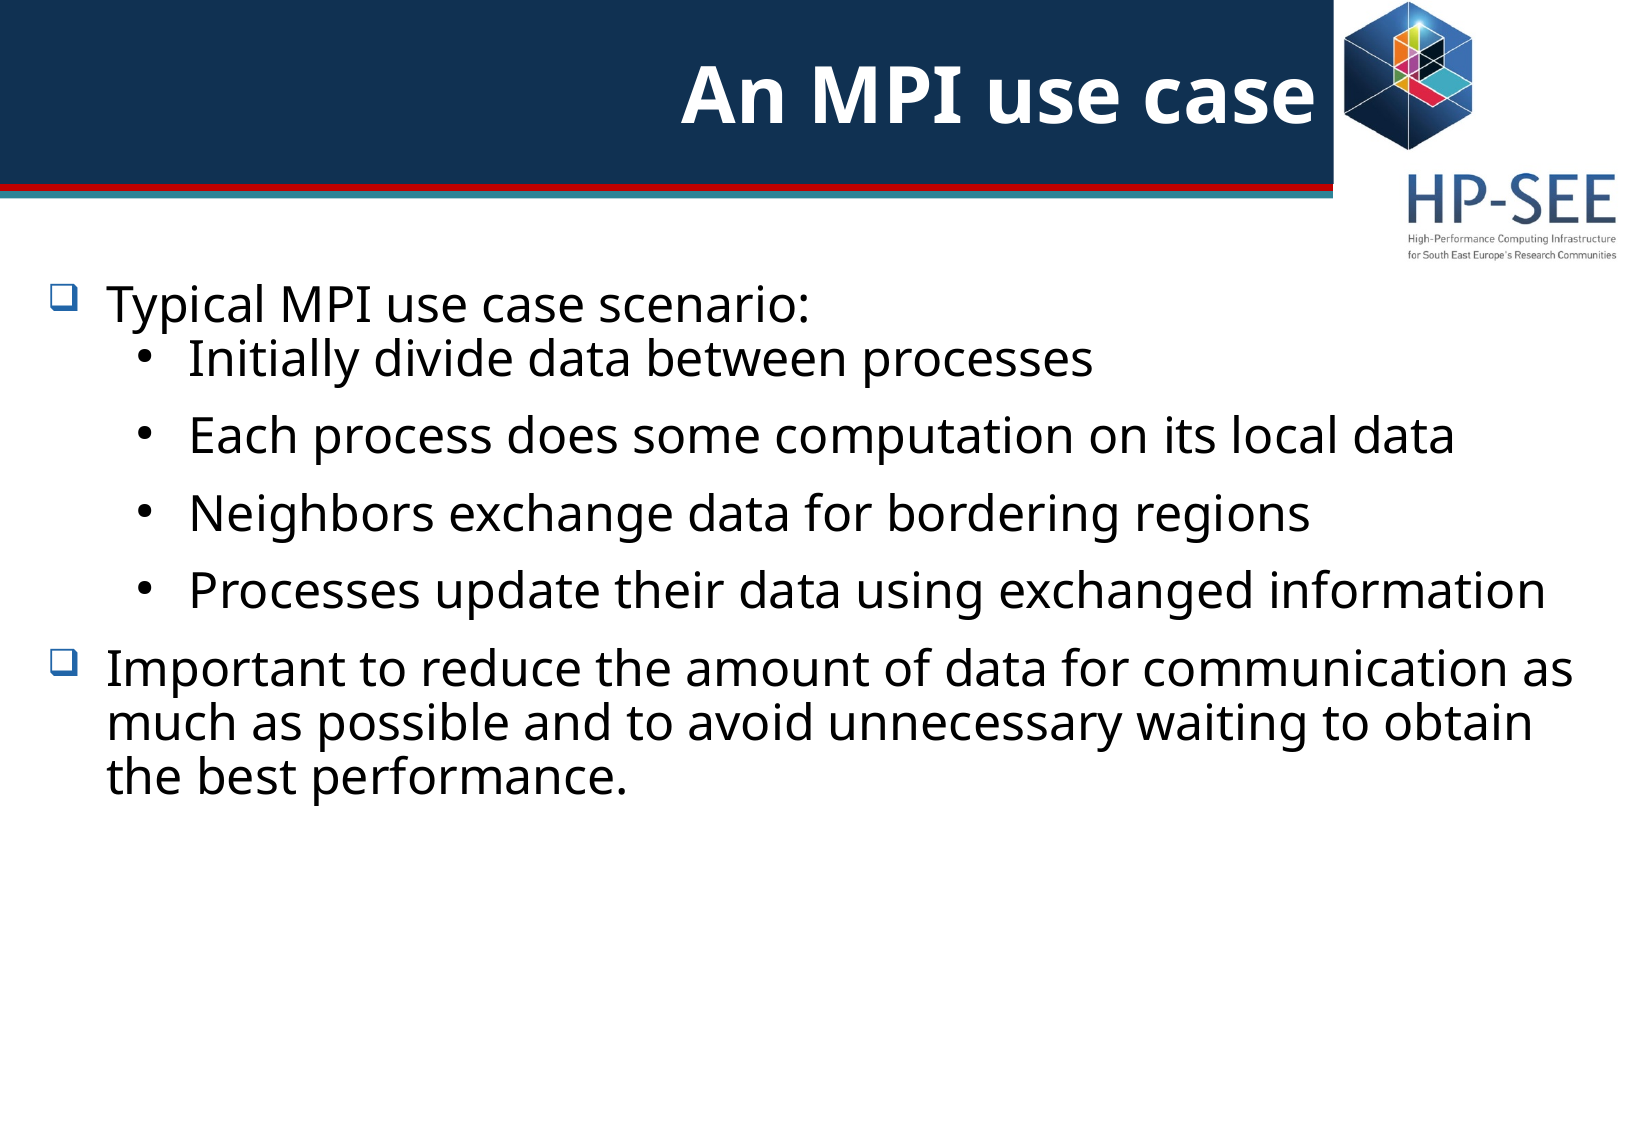

# An MPI use case
Typical MPI use case scenario:
Initially divide data between processes
Each process does some computation on its local data
Neighbors exchange data for bordering regions
Processes update their data using exchanged information
Important to reduce the amount of data for communication as much as possible and to avoid unnecessary waiting to obtain the best performance.